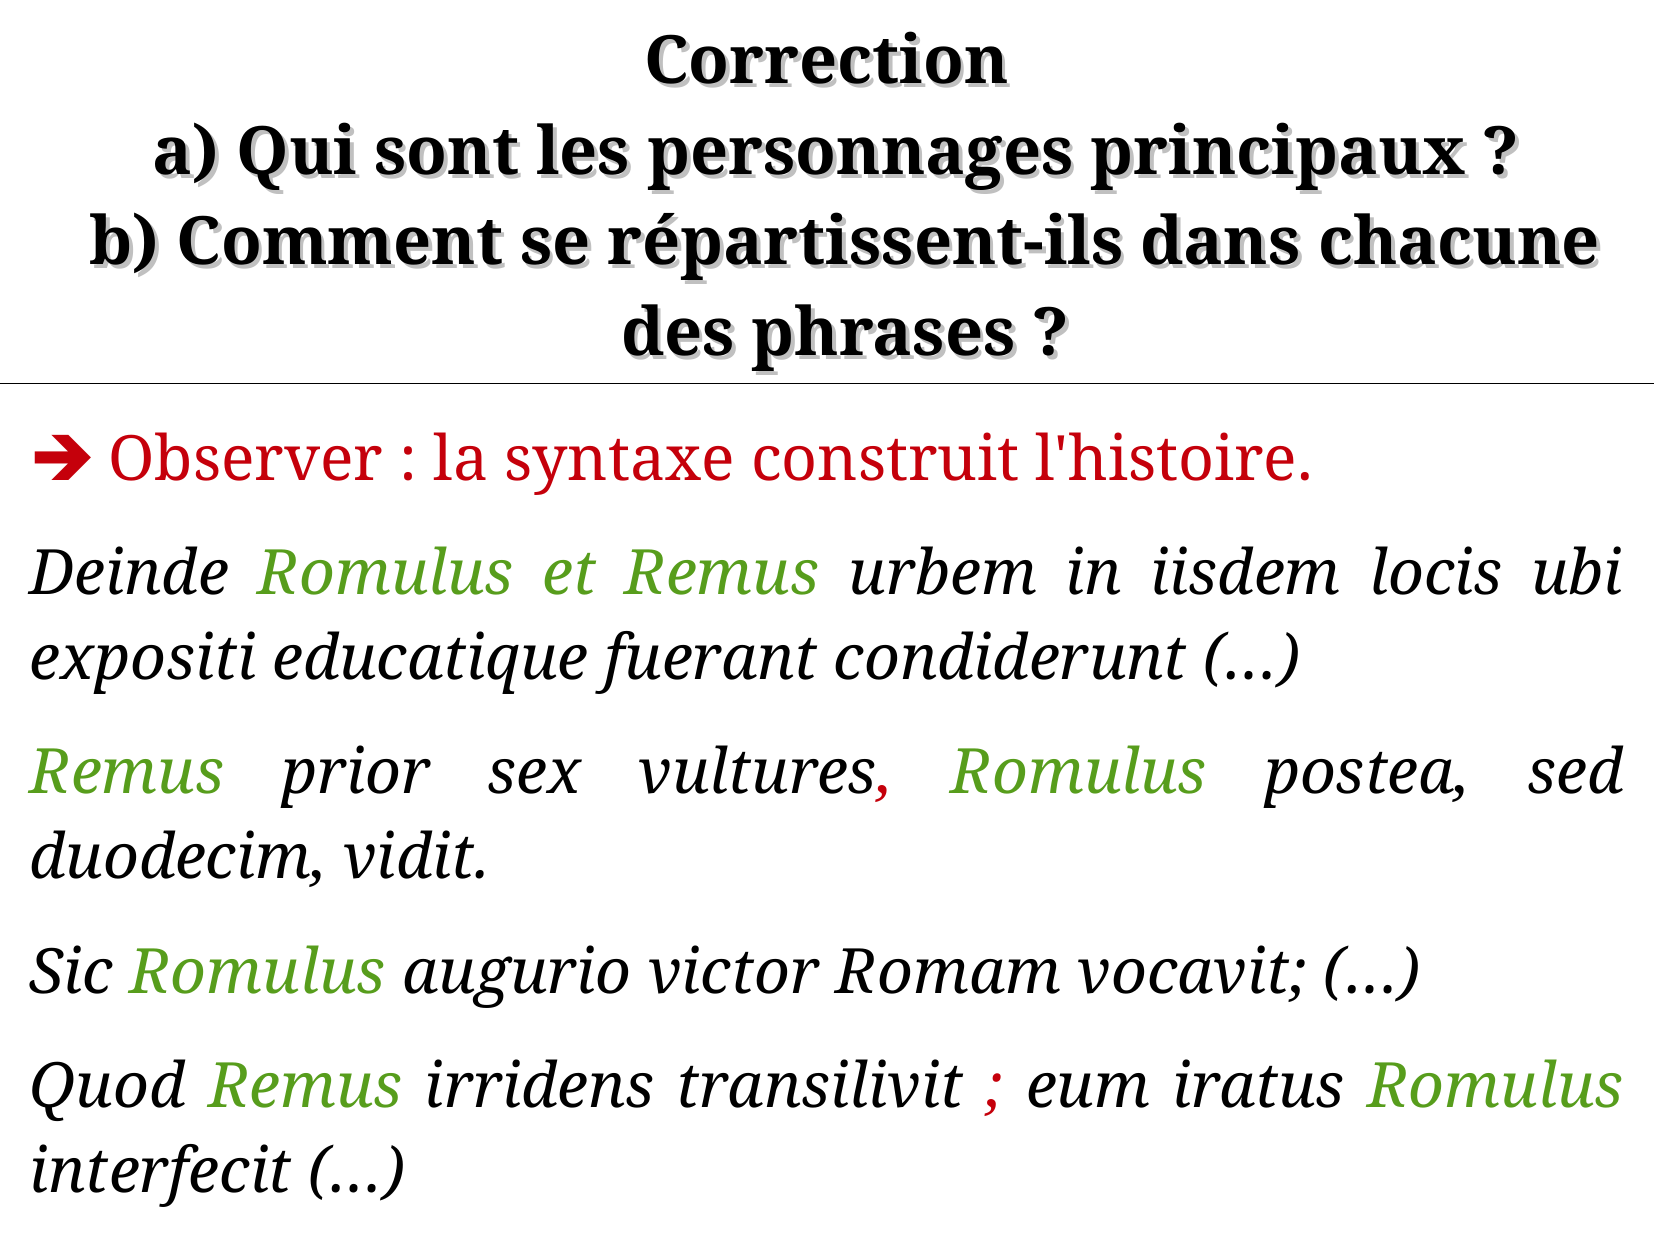

# Correction a) Qui sont les personnages principaux ?  b) Comment se répartissent-ils dans chacune des phrases ?
 Observer : la syntaxe construit l'histoire.
Deinde Romulus et Remus urbem in iisdem locis ubi expositi educatique fuerant condiderunt (…)
Remus prior sex vultures, Romulus postea, sed duodecim, vidit.
Sic Romulus augurio victor Romam vocavit; (…)
Quod Remus irridens transilivit ; eum iratus Romulus interfecit (…)
Ita solus potitus est imperio Romulus.